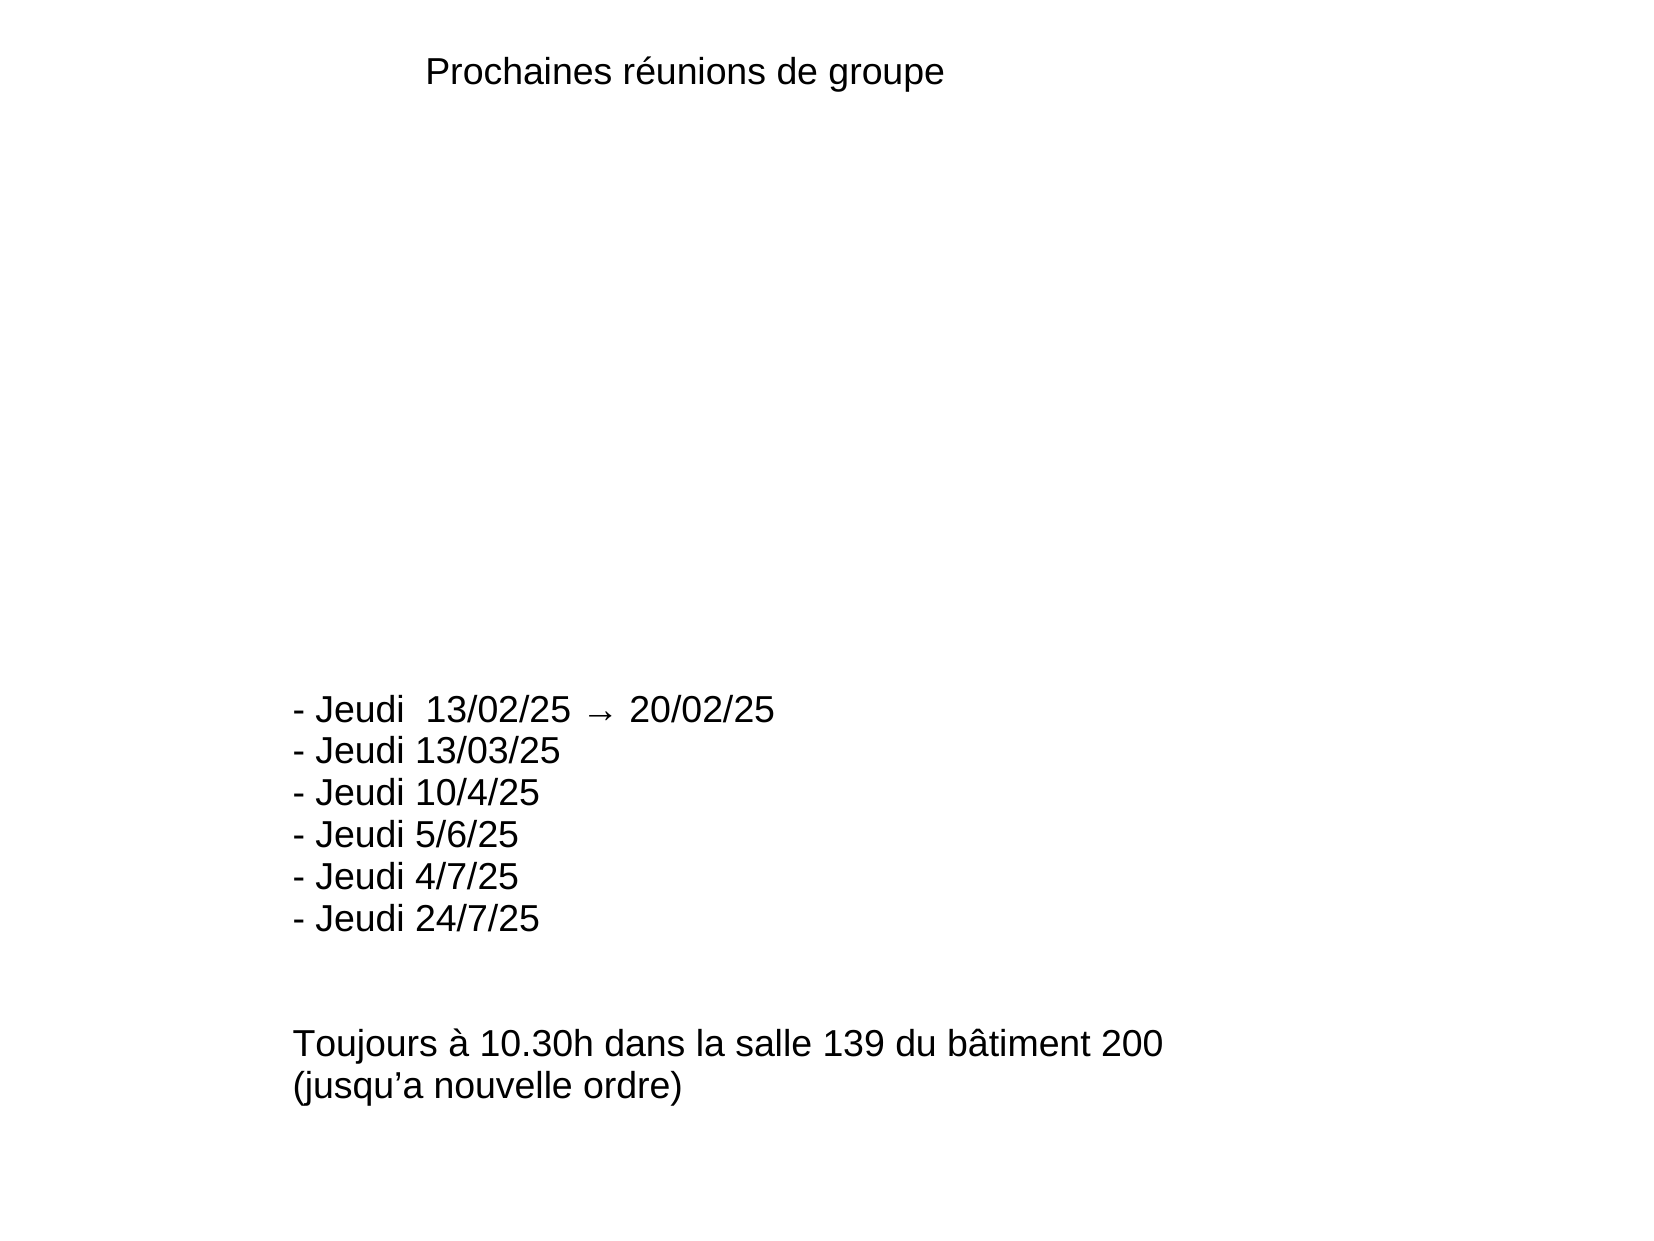

Prochaines réunions de groupe
- Jeudi 13/02/25 → 20/02/25
- Jeudi 13/03/25
- Jeudi 10/4/25
- Jeudi 5/6/25
- Jeudi 4/7/25
- Jeudi 24/7/25
Toujours à 10.30h dans la salle 139 du bâtiment 200
(jusqu’a nouvelle ordre)